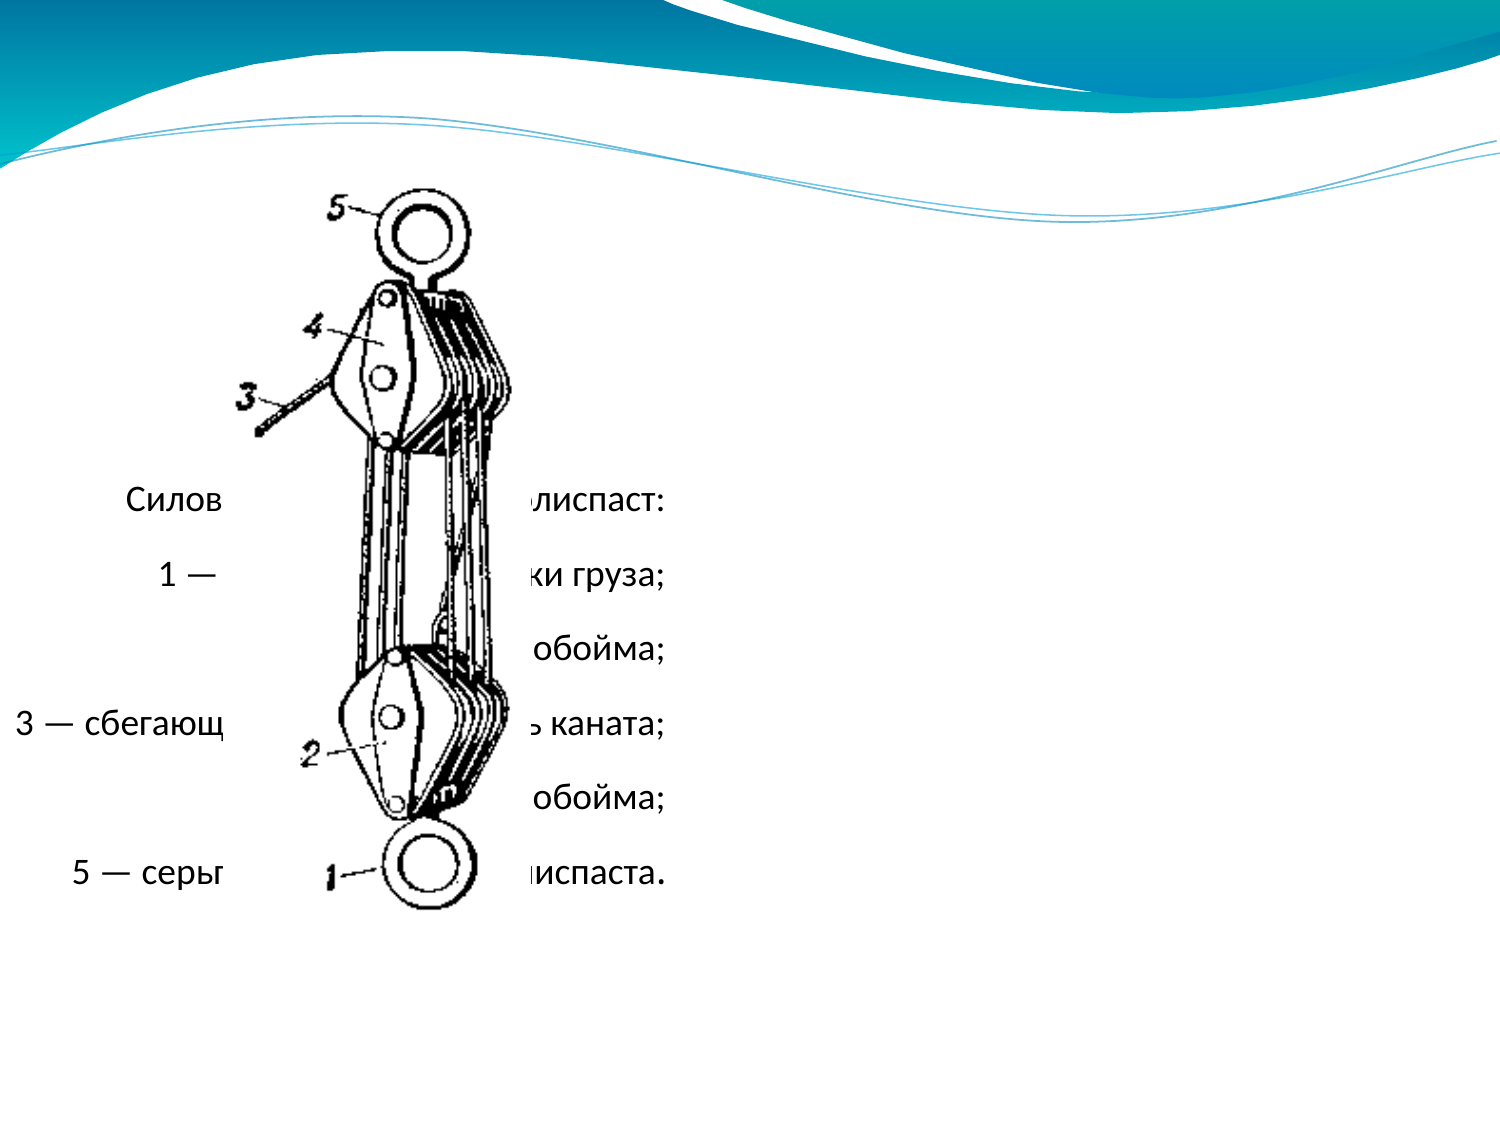

# Силовой семикратный полиспаст:
1 — кольцо для подвески груза;
2 — подвижная обойма;
3 — сбегающая на лебёдку ветвь каната;
4 — неподвижная обойма;
5 — серьга для подвески полиспаста.